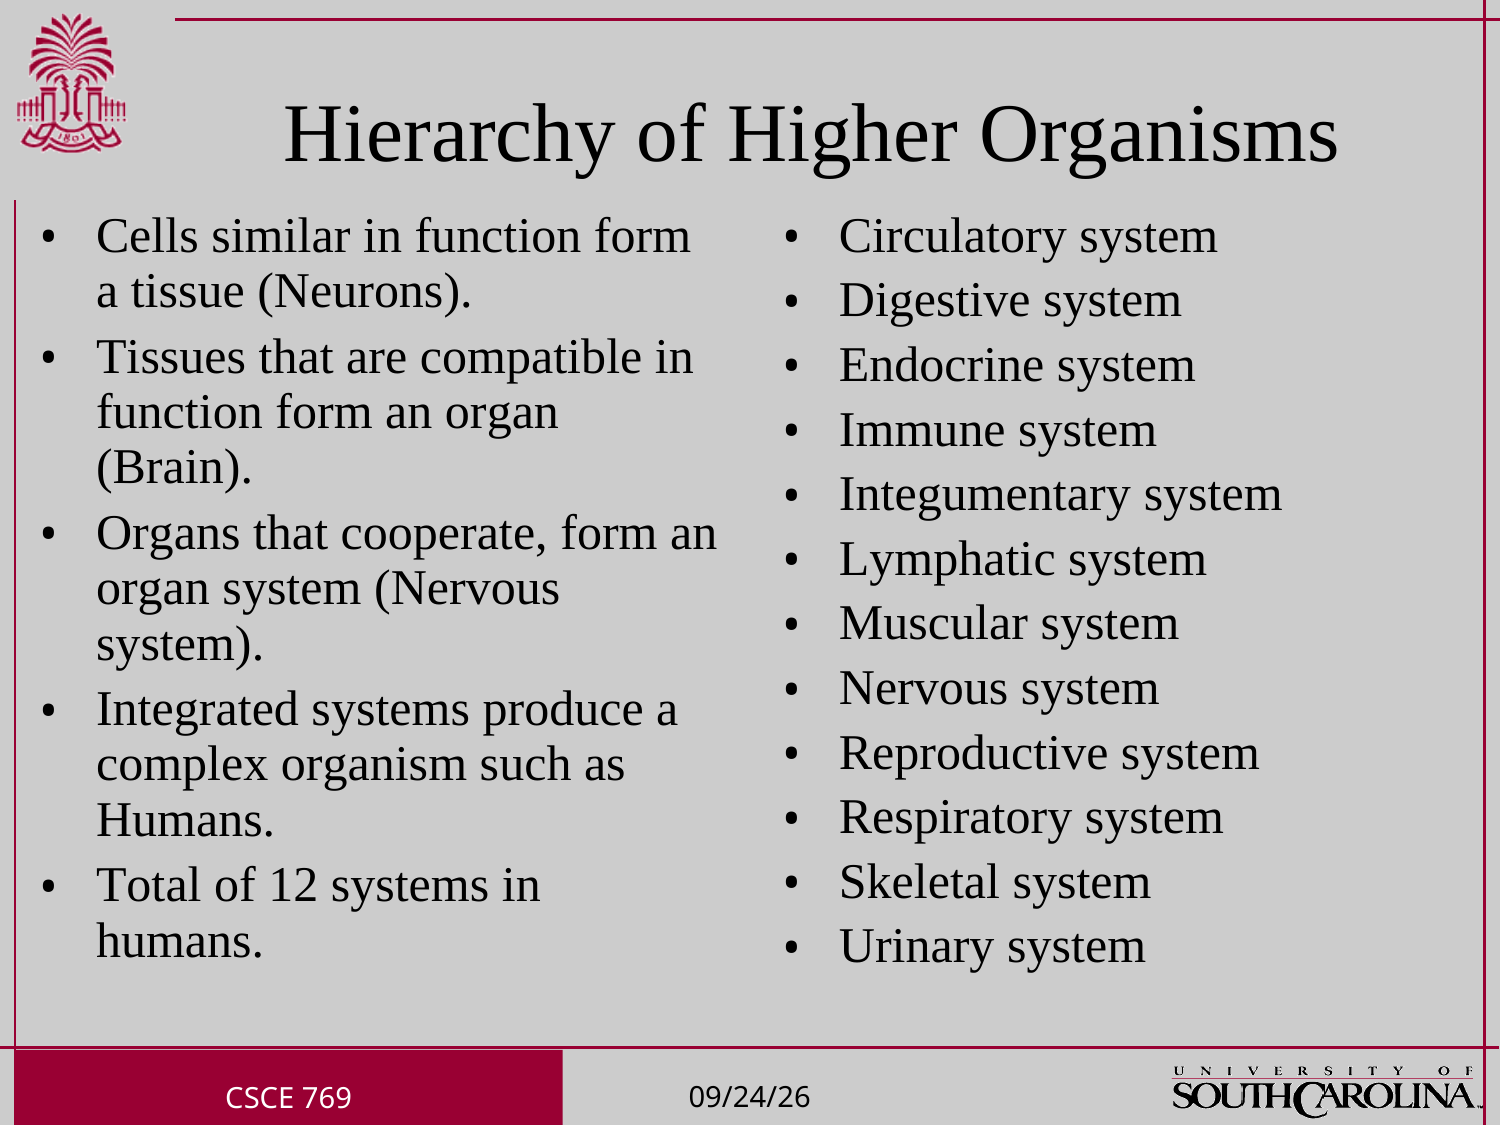

# Hierarchy of Higher Organisms
Cells similar in function form a tissue (Neurons).
Tissues that are compatible in function form an organ (Brain).
Organs that cooperate, form an organ system (Nervous system).
Integrated systems produce a complex organism such as Humans.
Total of 12 systems in humans.
Circulatory system
Digestive system
Endocrine system
Immune system
Integumentary system
Lymphatic system
Muscular system
Nervous system
Reproductive system
Respiratory system
Skeletal system
Urinary system